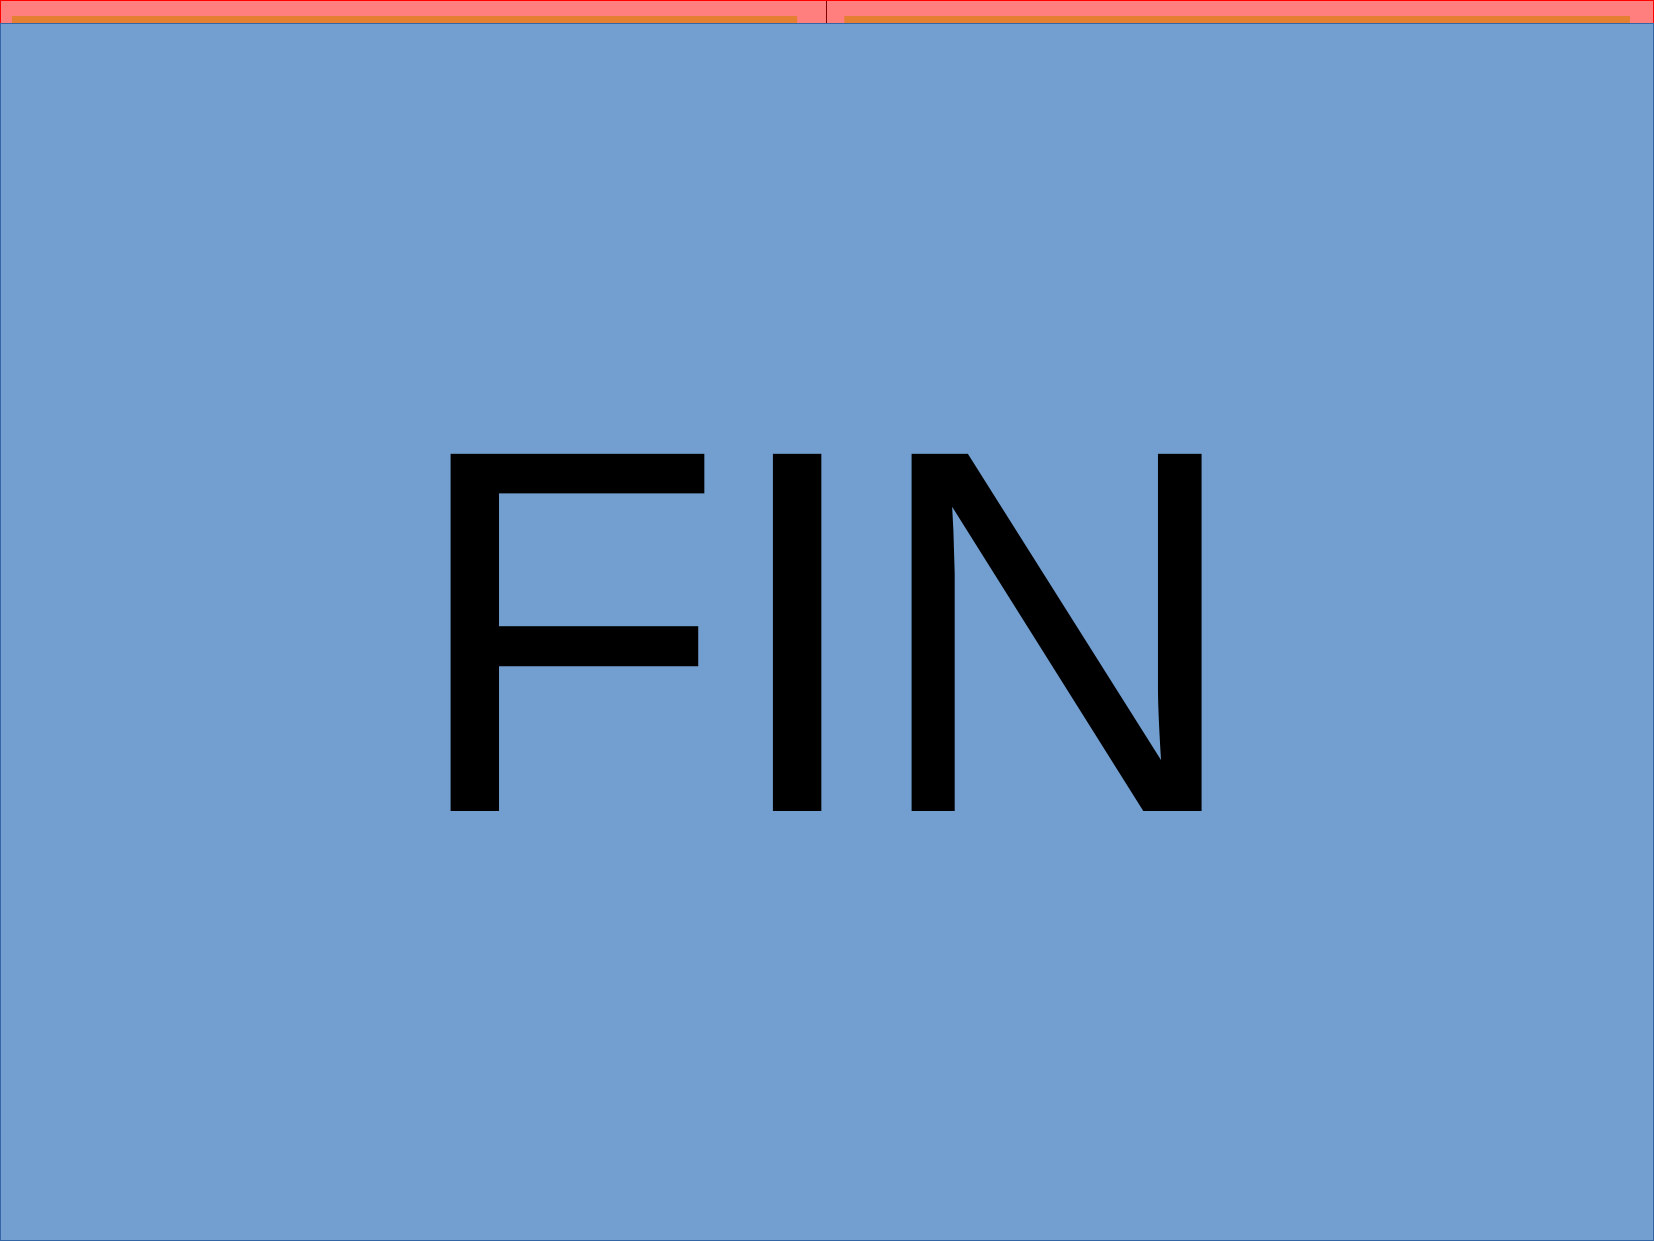

à gauche de la table
# à droite de la table
FIN
1. Représenter une molécule de dioxyde de carbone et donner sa formule.
2. Qu’est-ce qu’une molécule ? (1 phrase)
3. Donner le nom et la formule de cette molécule :
1. Représenter la molécule de méthane et donner sa formule.
2. Qu’est-ce qu’un atome ? (1 phrase)
3. Donner le nom et la formule de cette molécule :